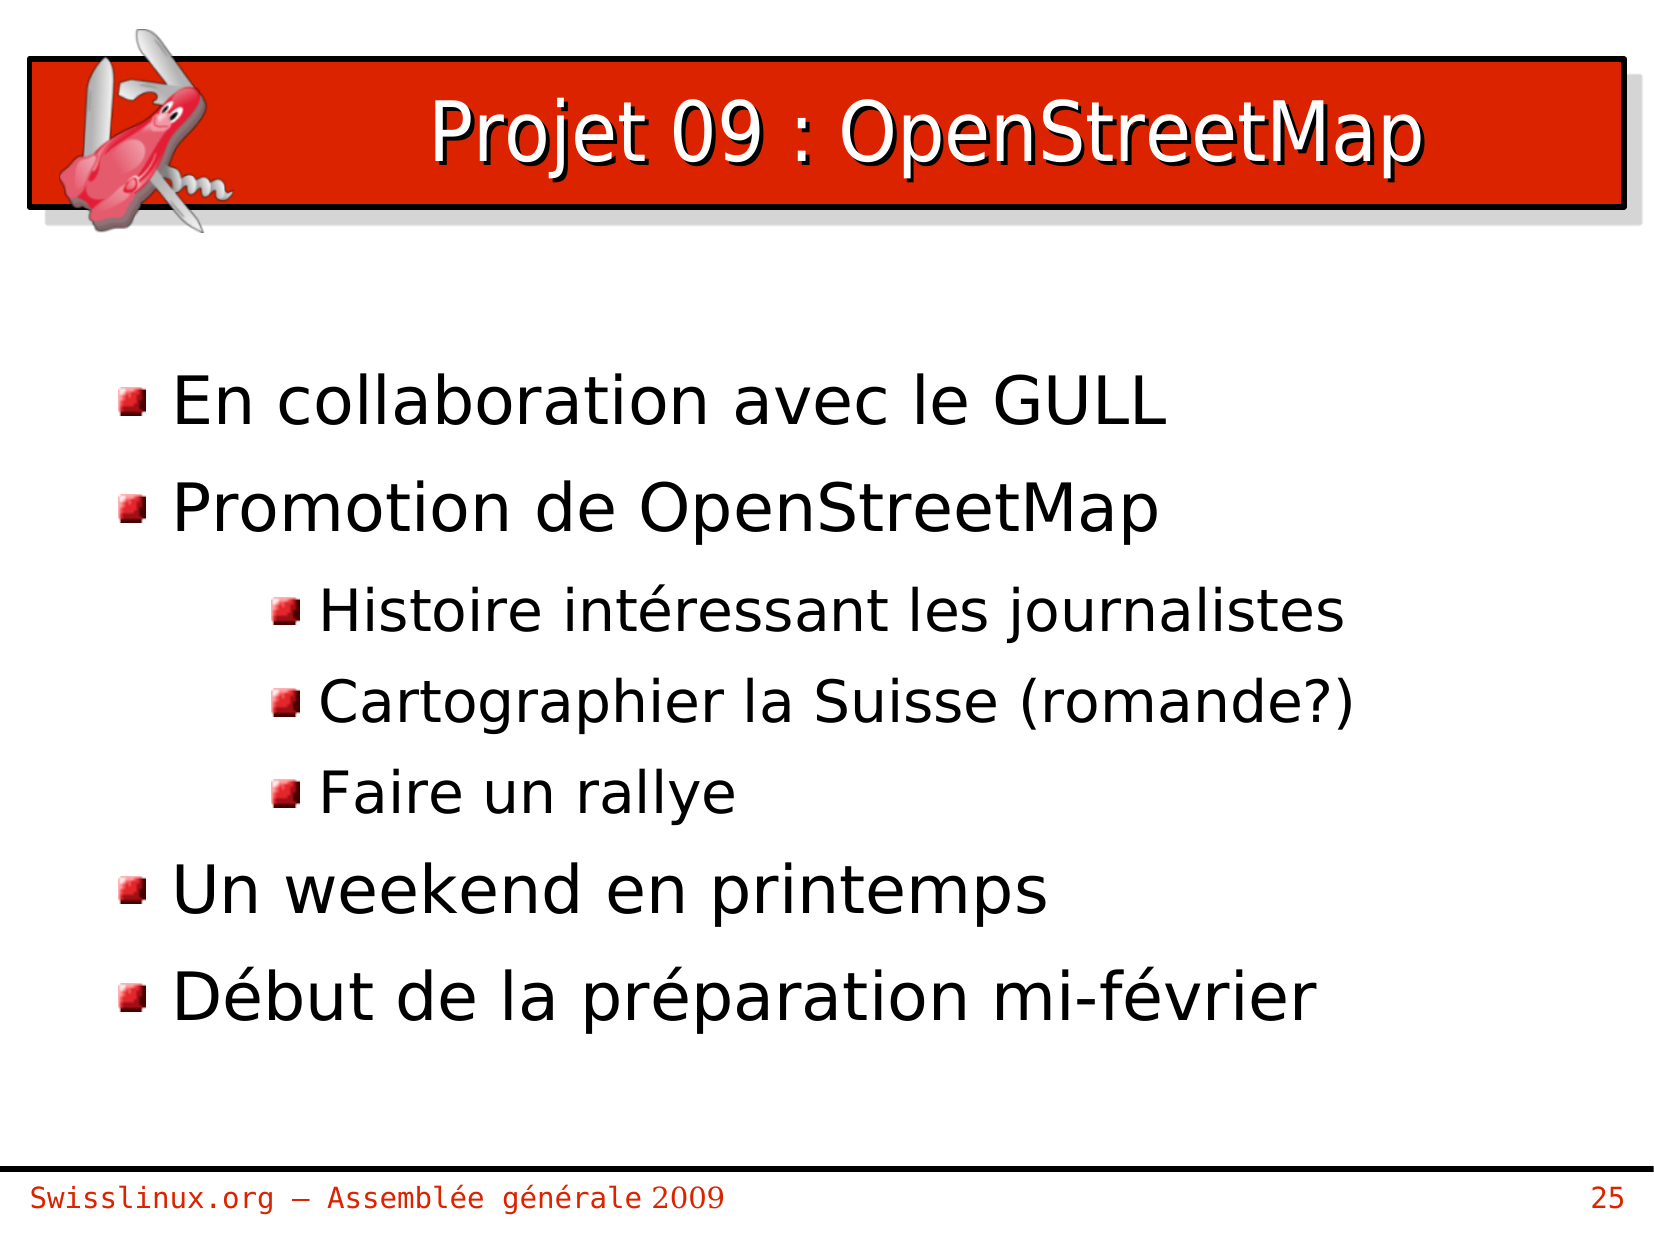

# Projet 09 : OpenStreetMap
En collaboration avec le GULL
Promotion de OpenStreetMap
Histoire intéressant les journalistes
Cartographier la Suisse (romande?)
Faire un rallye
Un weekend en printemps
Début de la préparation mi-février
26 Janvier 2007
25